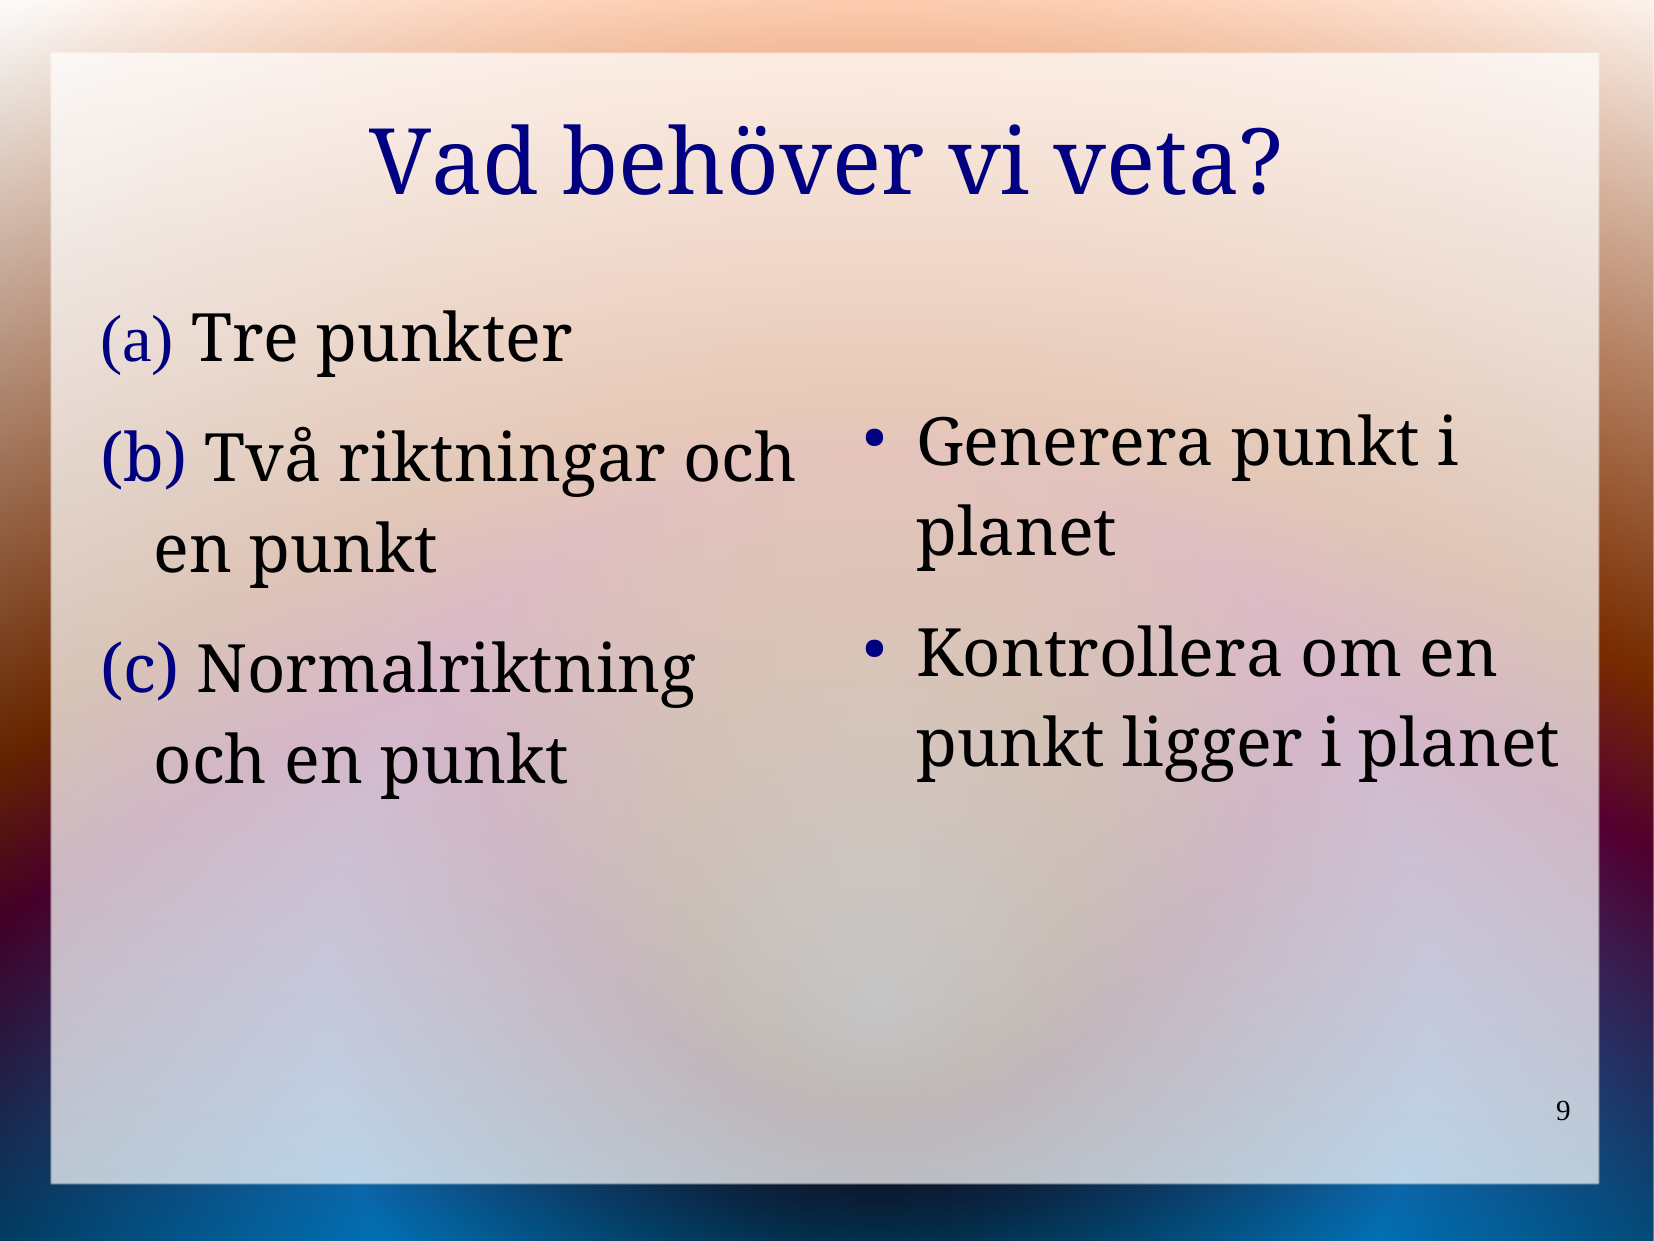

# Vad behöver vi veta?
 Tre punkter
 Två riktningar och en punkt
 Normalriktning och en punkt
Generera punkt i planet
Kontrollera om en punkt ligger i planet
9